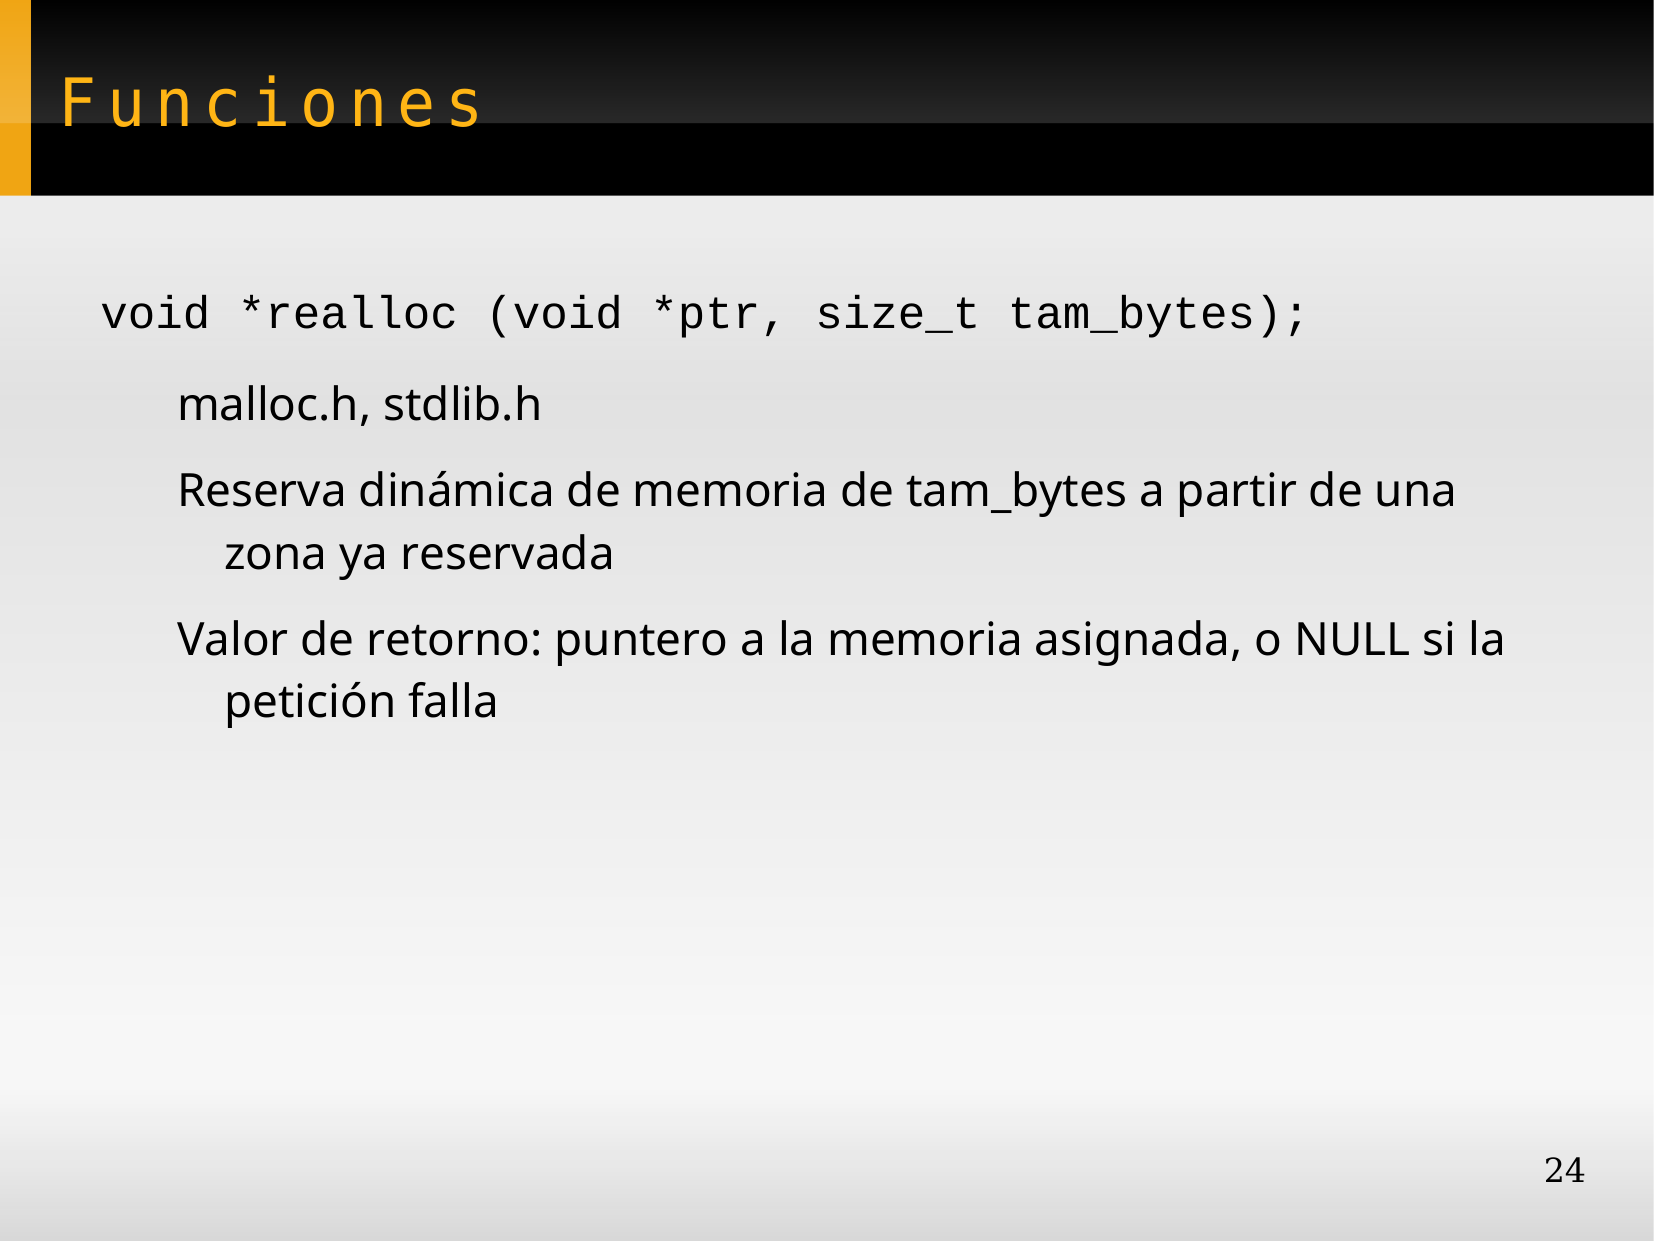

# Funciones
void *realloc (void *ptr, size_t tam_bytes);
malloc.h, stdlib.h
Reserva dinámica de memoria de tam_bytes a partir de una zona ya reservada
Valor de retorno: puntero a la memoria asignada, o NULL si la petición falla
24